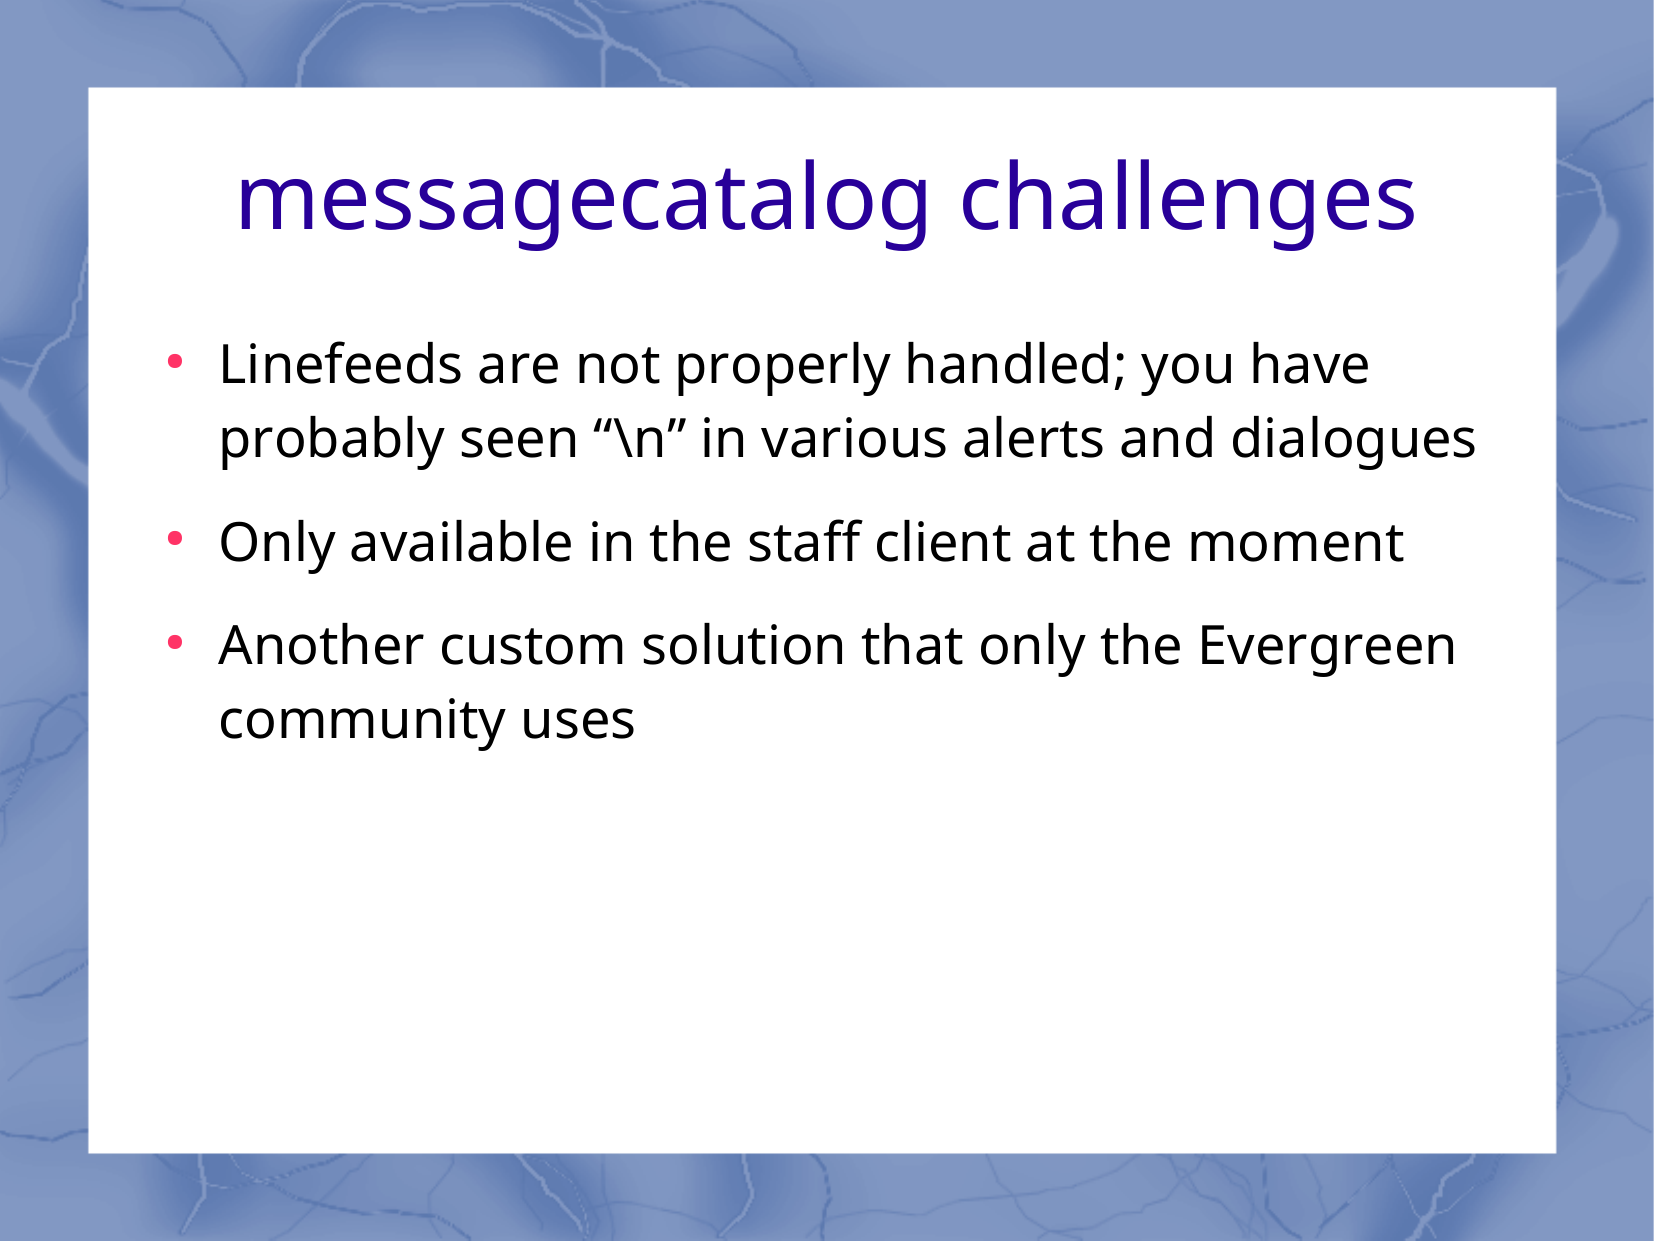

# messagecatalog challenges
Linefeeds are not properly handled; you have probably seen “\n” in various alerts and dialogues
Only available in the staff client at the moment
Another custom solution that only the Evergreen community uses